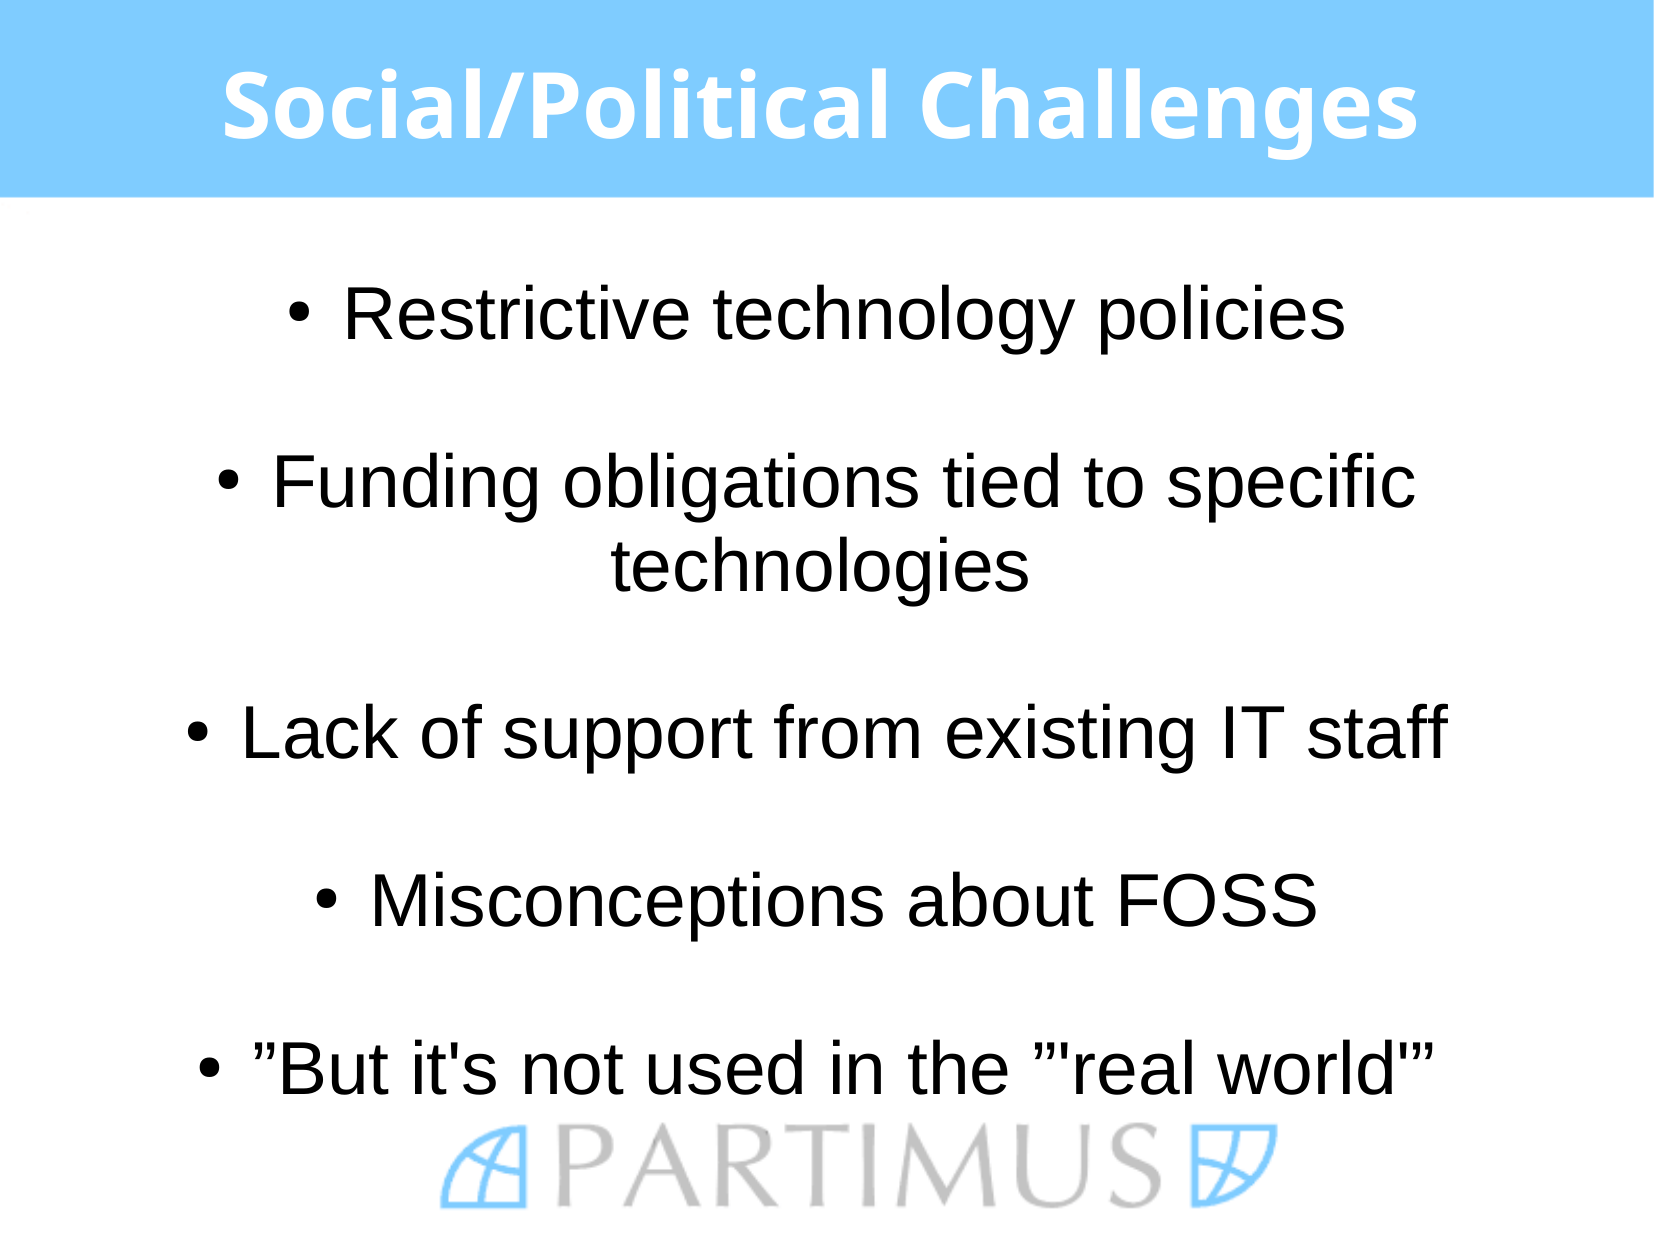

Social/Political Challenges
# Restrictive technology policies
 Funding obligations tied to specific technologies
 Lack of support from existing IT staff
 Misconceptions about FOSS
 ”But it's not used in the ”'real world'”